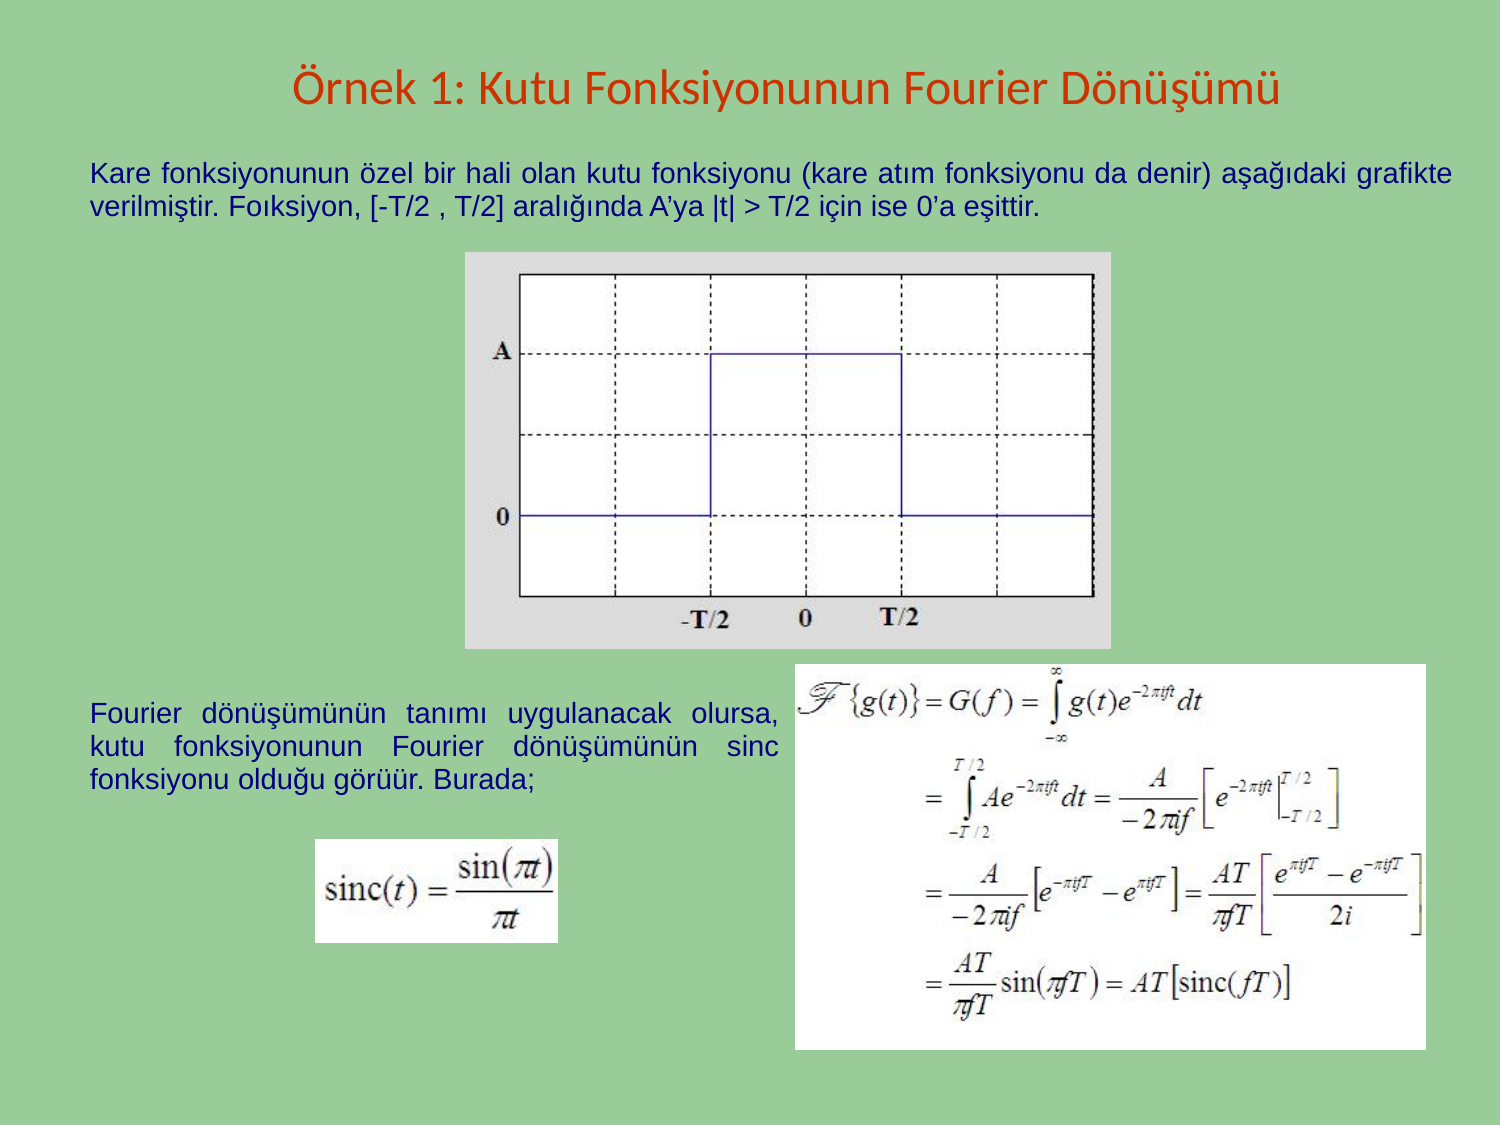

# Örnek 1: Kutu Fonksiyonunun Fourier Dönüşümü
Kare fonksiyonunun özel bir hali olan kutu fonksiyonu (kare atım fonksiyonu da denir) aşağıdaki grafikte verilmiştir. Foıksiyon, [-T/2 , T/2] aralığında A’ya |t| > T/2 için ise 0’a eşittir.
Fourier dönüşümünün tanımı uygulanacak olursa, kutu fonksiyonunun Fourier dönüşümünün sinc fonksiyonu olduğu görüür. Burada;